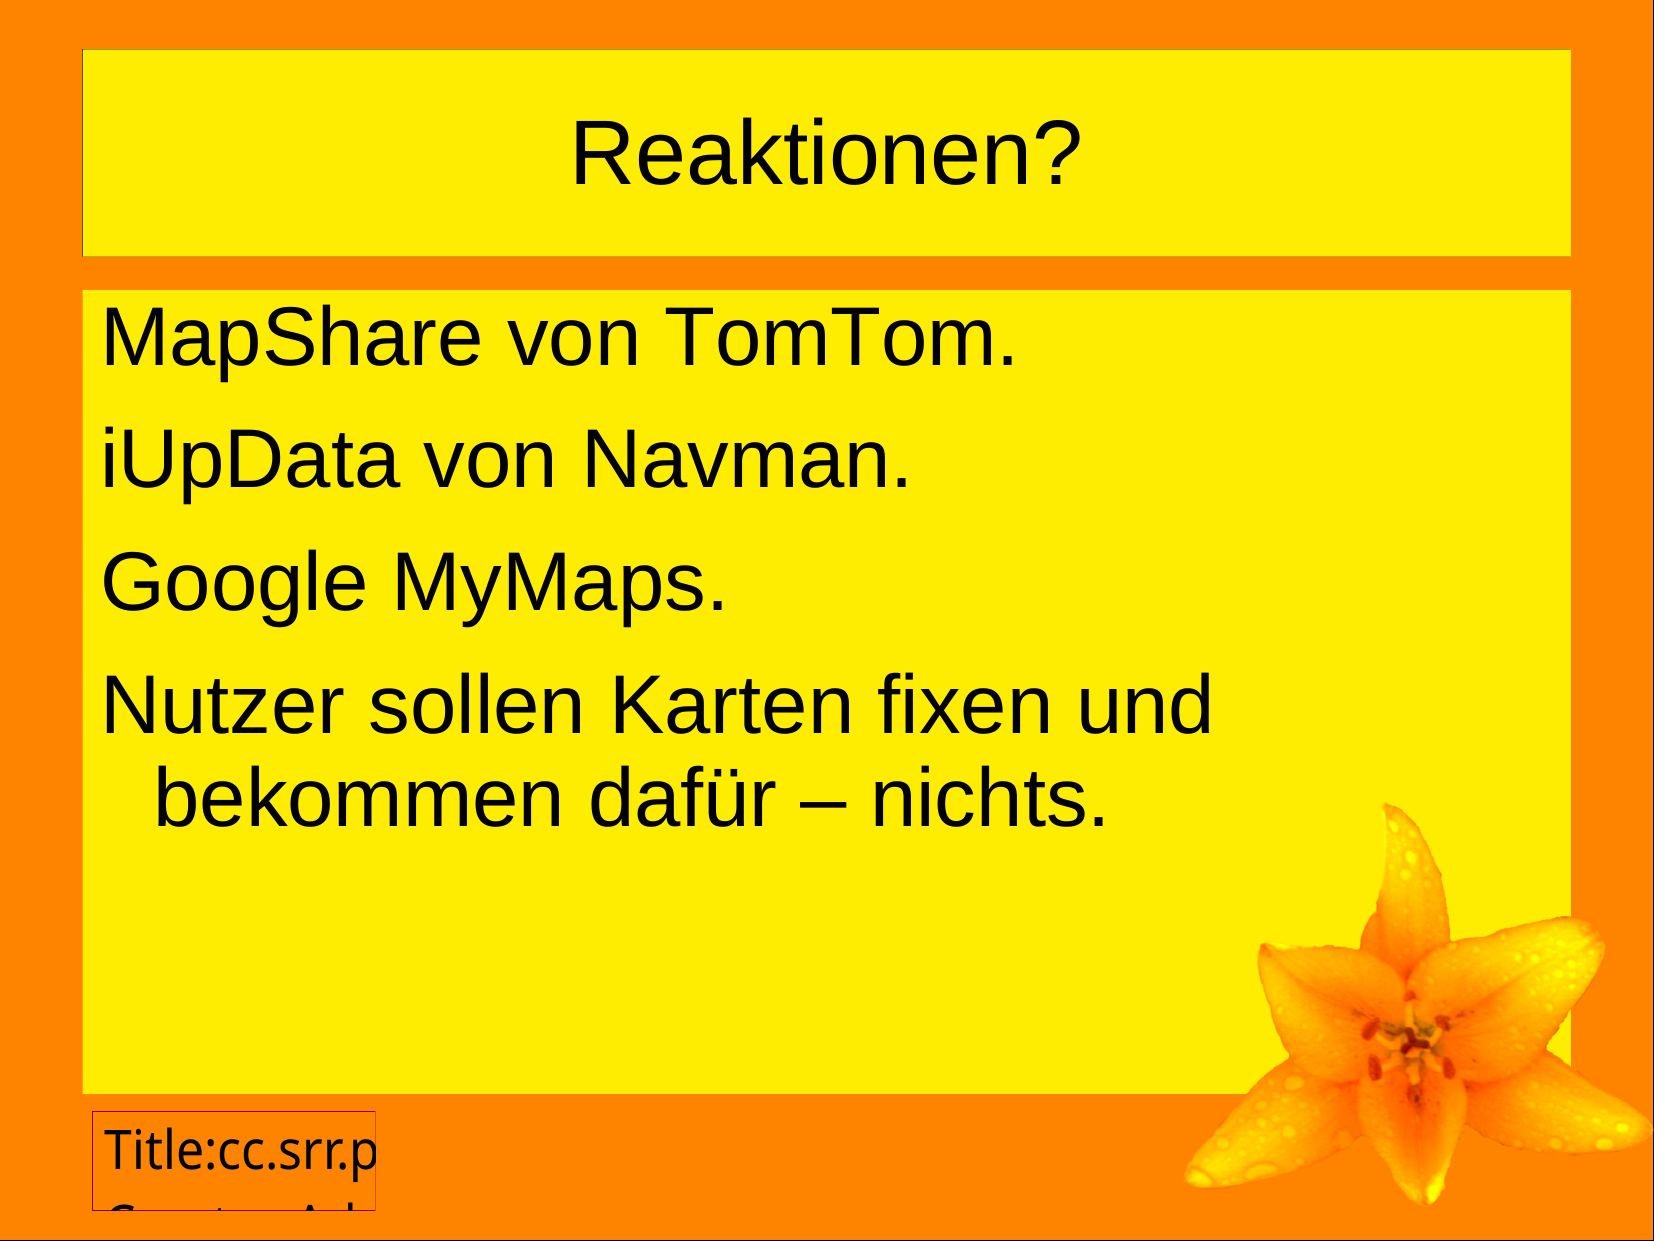

# Reaktionen?
MapShare von TomTom.
iUpData von Navman.
Google MyMaps.
Nutzer sollen Karten fixen und bekommen dafür – nichts.